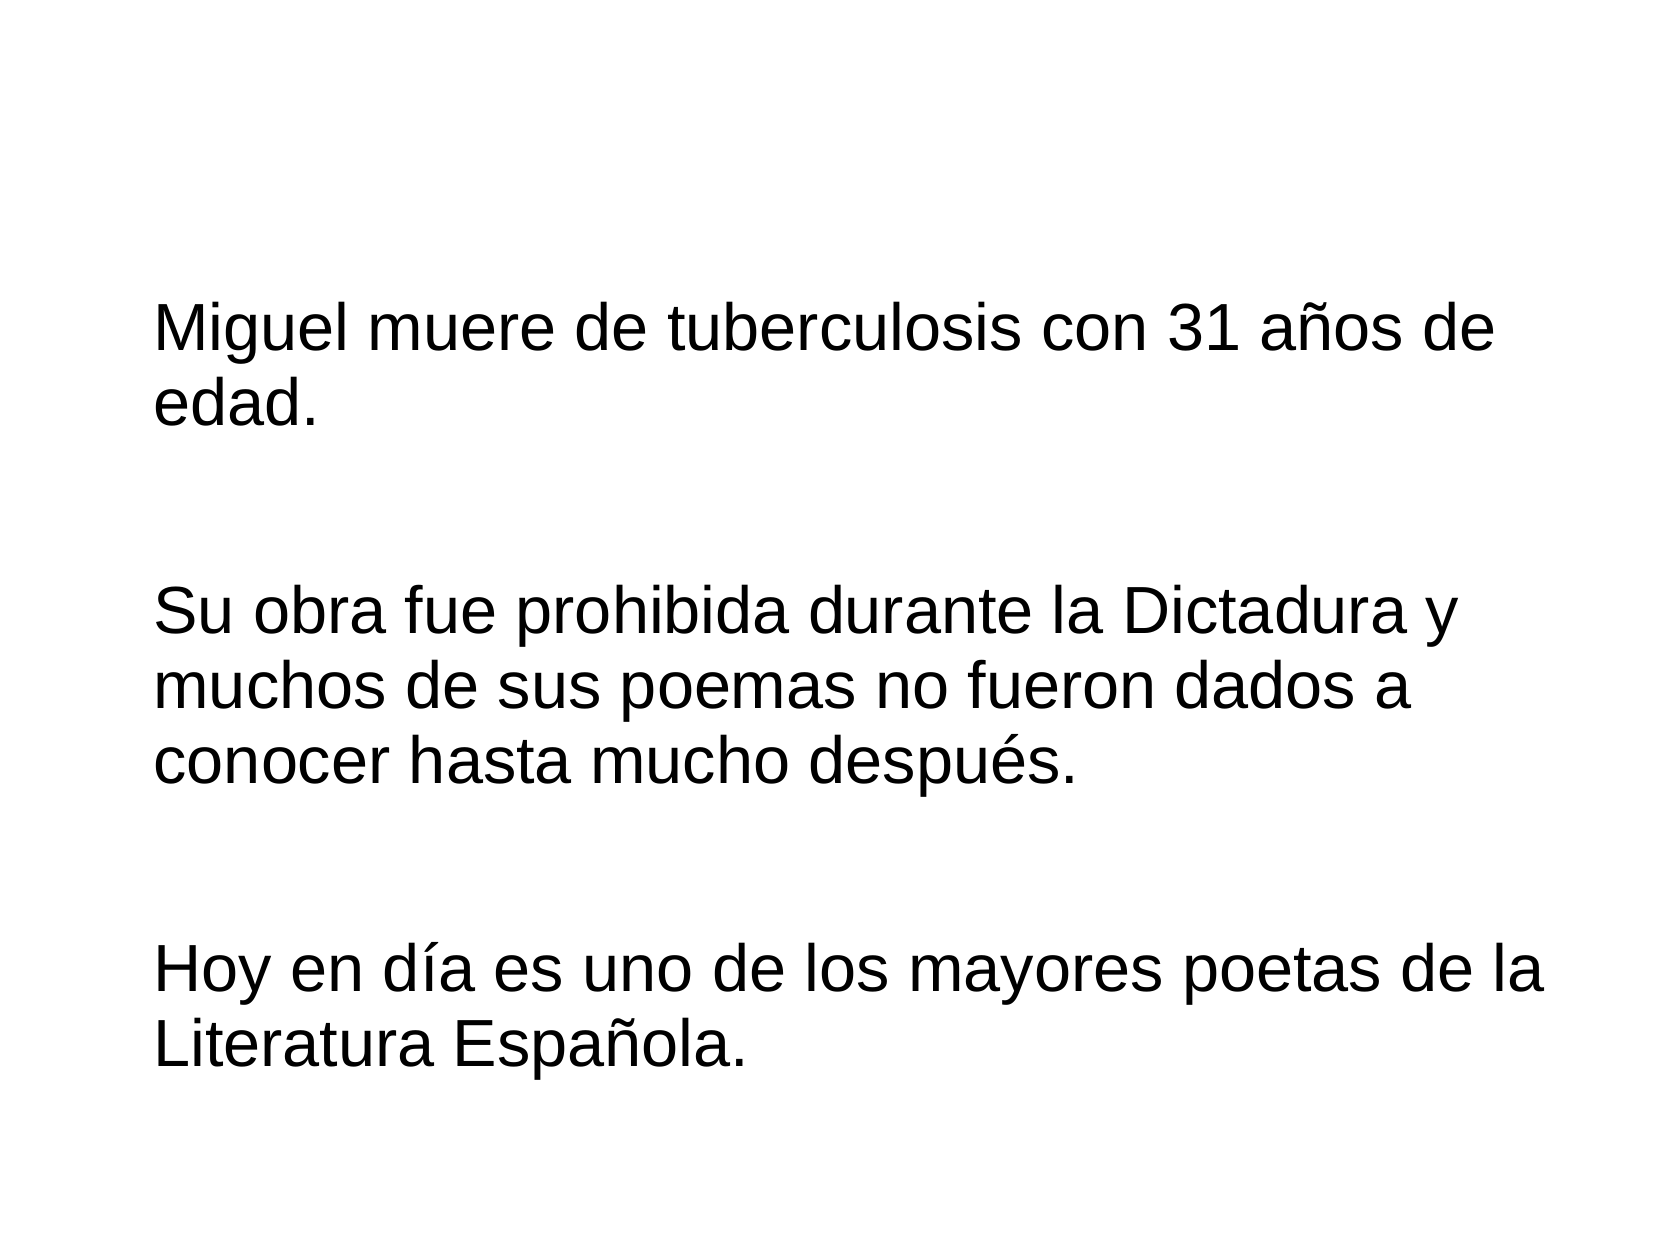

# Miguel muere de tuberculosis con 31 años de edad.
Su obra fue prohibida durante la Dictadura y muchos de sus poemas no fueron dados a conocer hasta mucho después.
Hoy en día es uno de los mayores poetas de la Literatura Española.